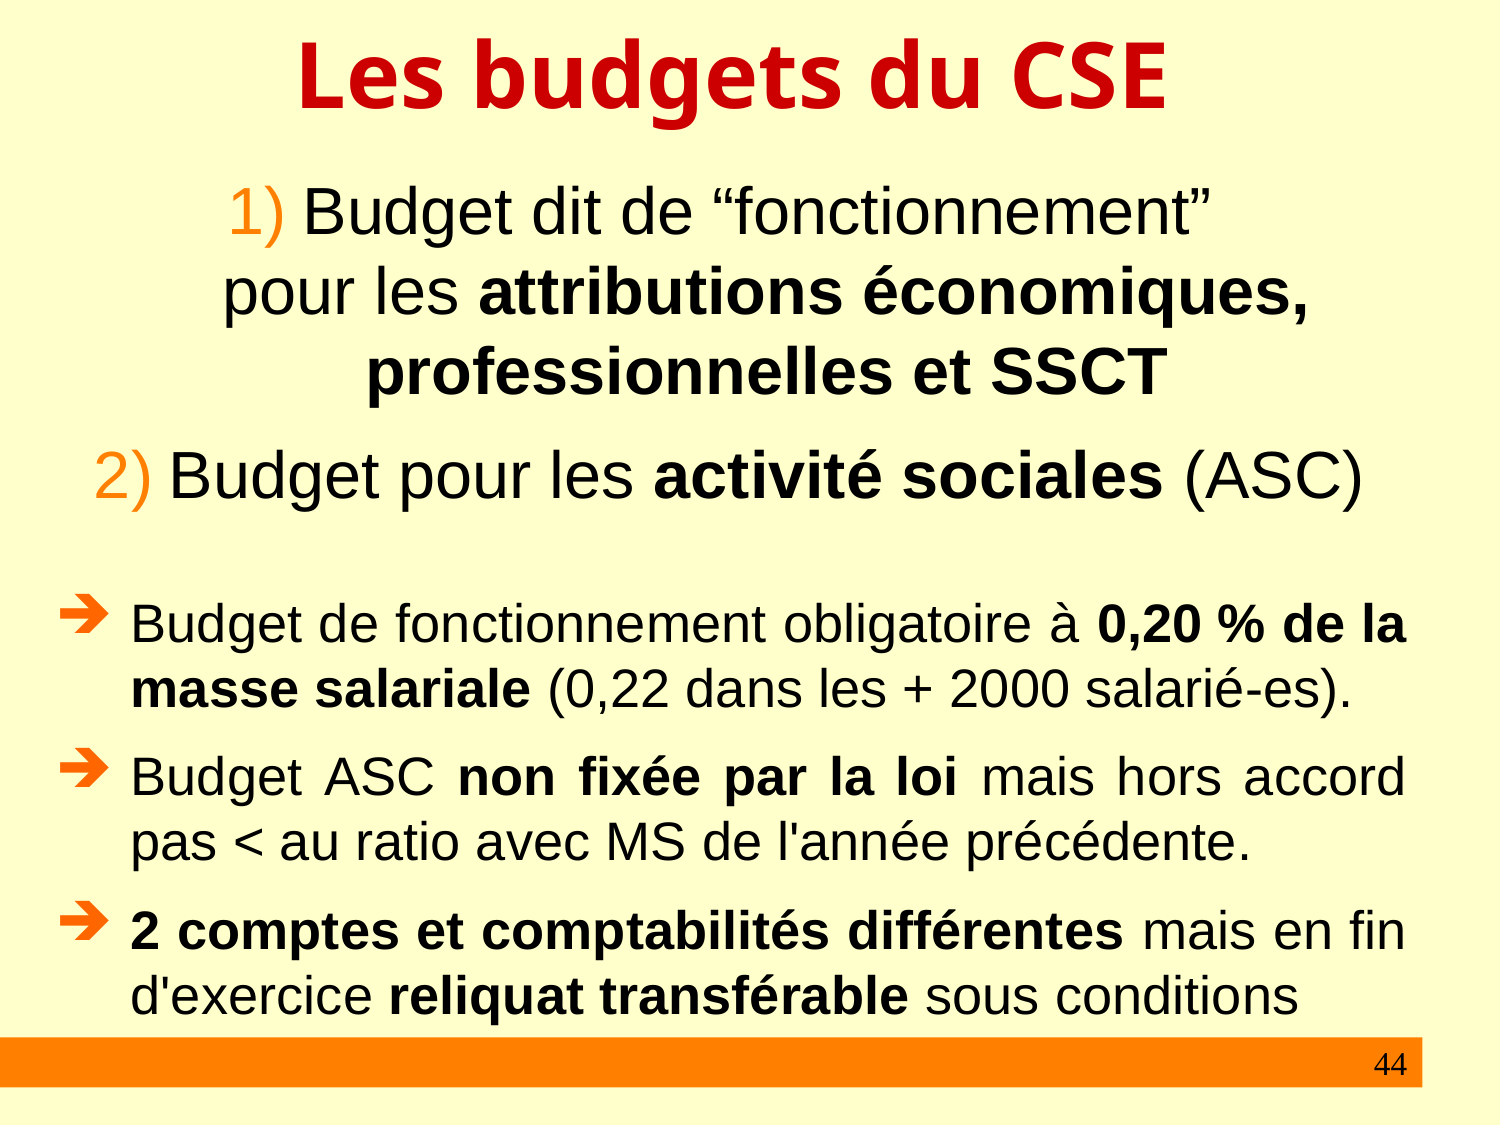

# Les budgets du CSE
Budget dit de “fonctionnement”
pour les attributions économiques, professionnelles et SSCT
Budget pour les activité sociales (ASC)
Budget de fonctionnement obligatoire à 0,20 % de la masse salariale (0,22 dans les + 2000 salarié-es).
Budget ASC non fixée par la loi mais hors accord pas < au ratio avec MS de l'année précédente.
2 comptes et comptabilités différentes mais en fin d'exercice reliquat transférable sous conditions